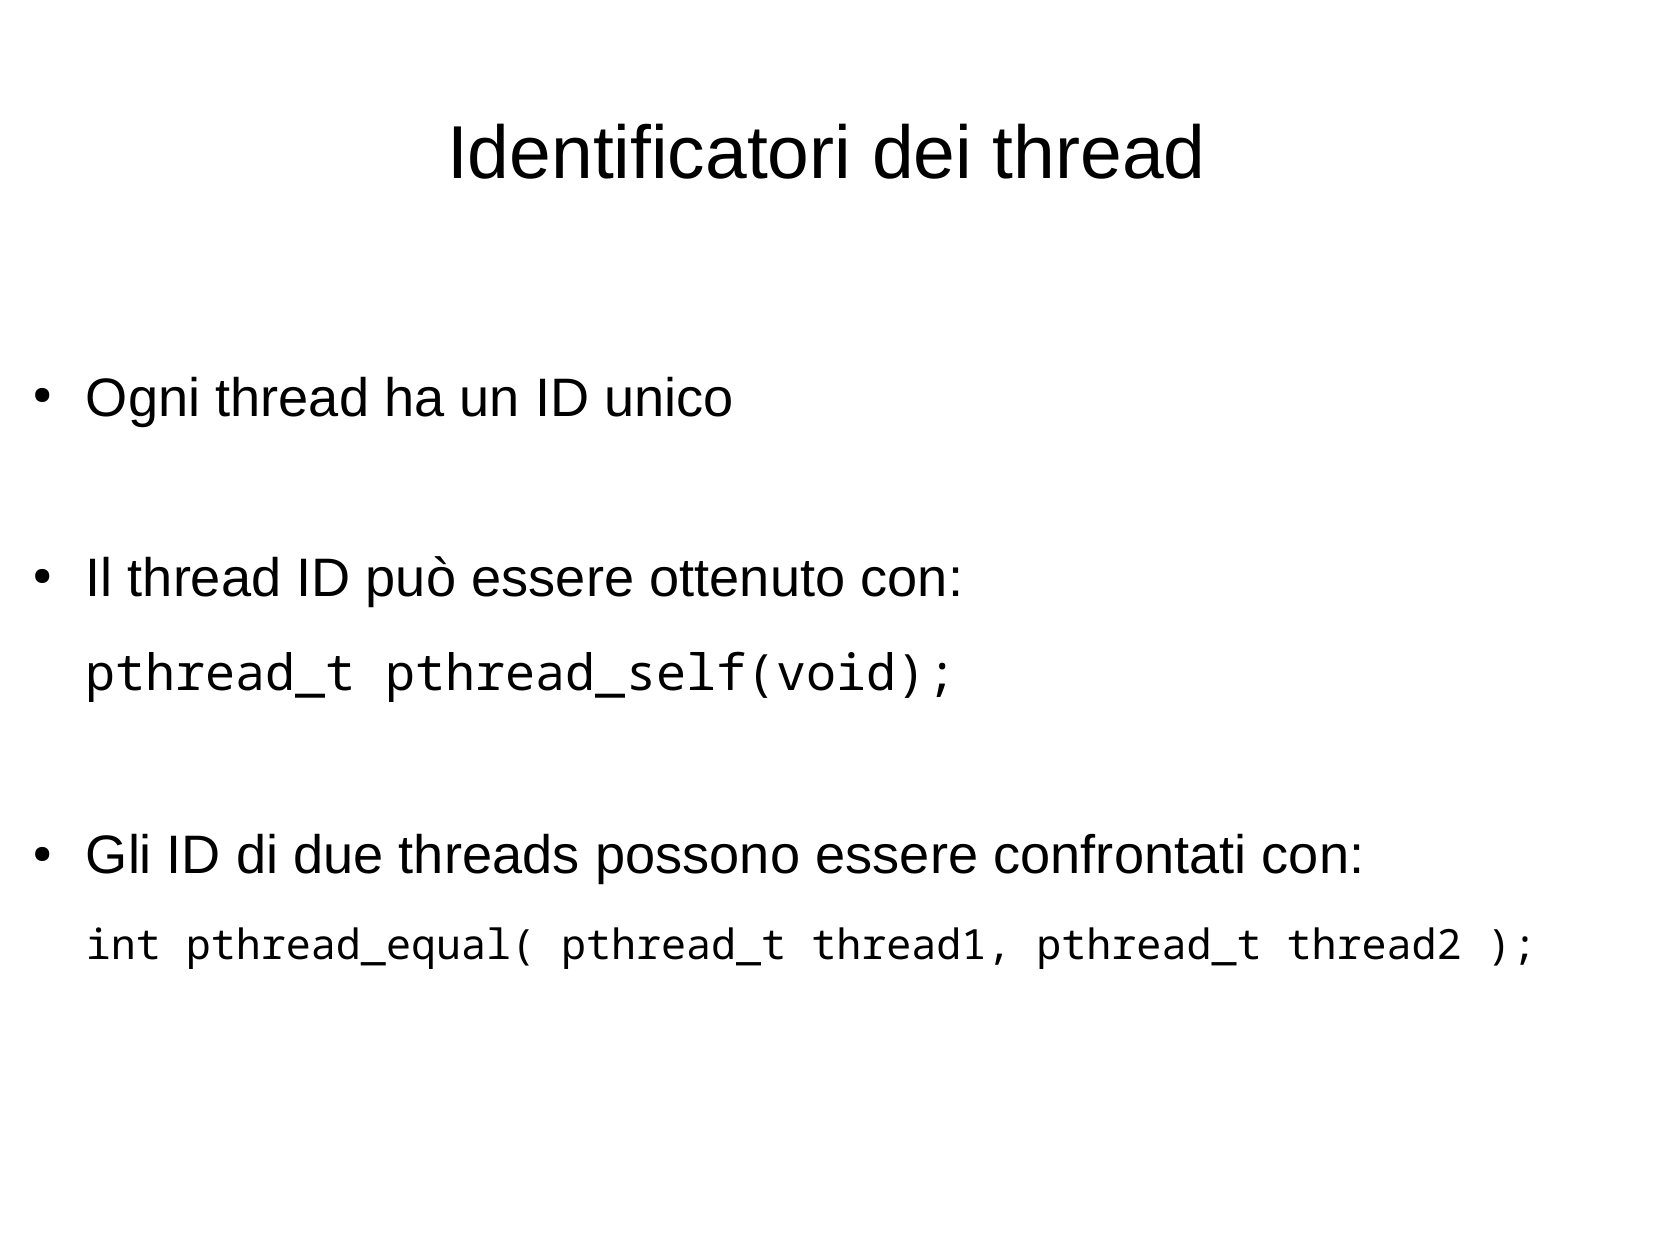

# Identificatori dei thread
Ogni thread ha un ID unico
Il thread ID può essere ottenuto con:
pthread_t pthread_self(void);
Gli ID di due threads possono essere confrontati con:
int pthread_equal( pthread_t thread1, pthread_t thread2 );